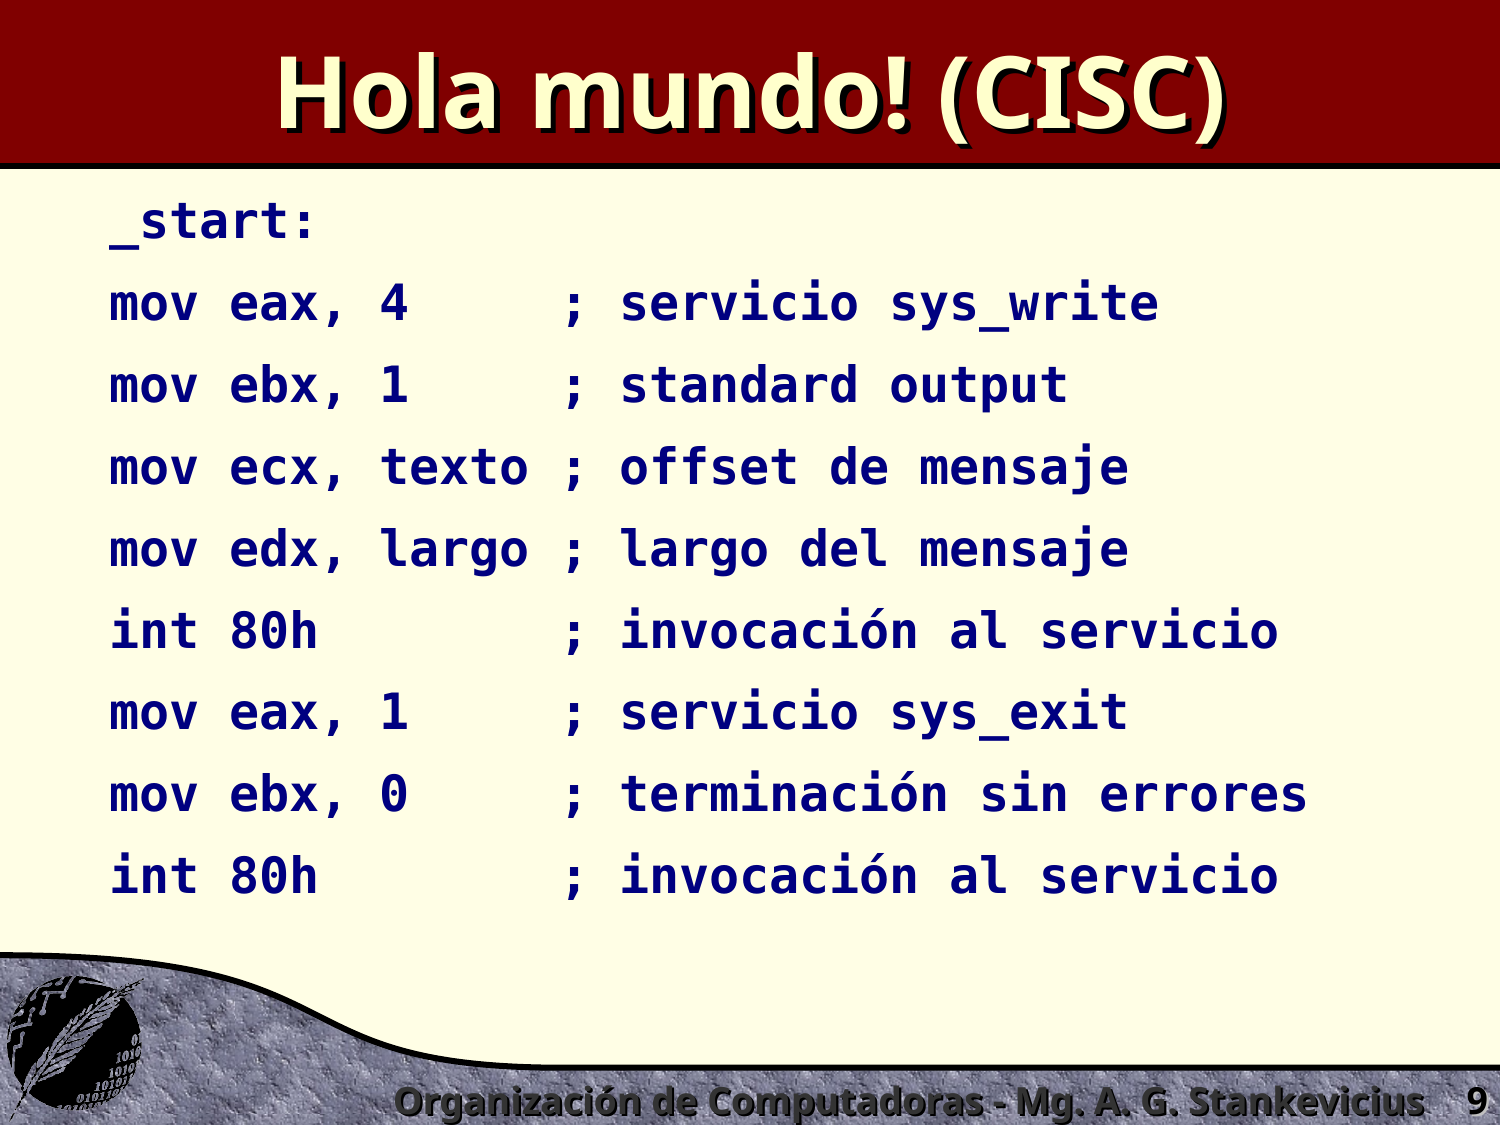

# Hola mundo! (CISC)
_start:
mov eax, 4 ; servicio sys_write
mov ebx, 1 ; standard output
mov ecx, texto ; offset de mensaje
mov edx, largo ; largo del mensaje
int 80h ; invocación al servicio
mov eax, 1 ; servicio sys_exit
mov ebx, 0 ; terminación sin errores
int 80h ; invocación al servicio
9